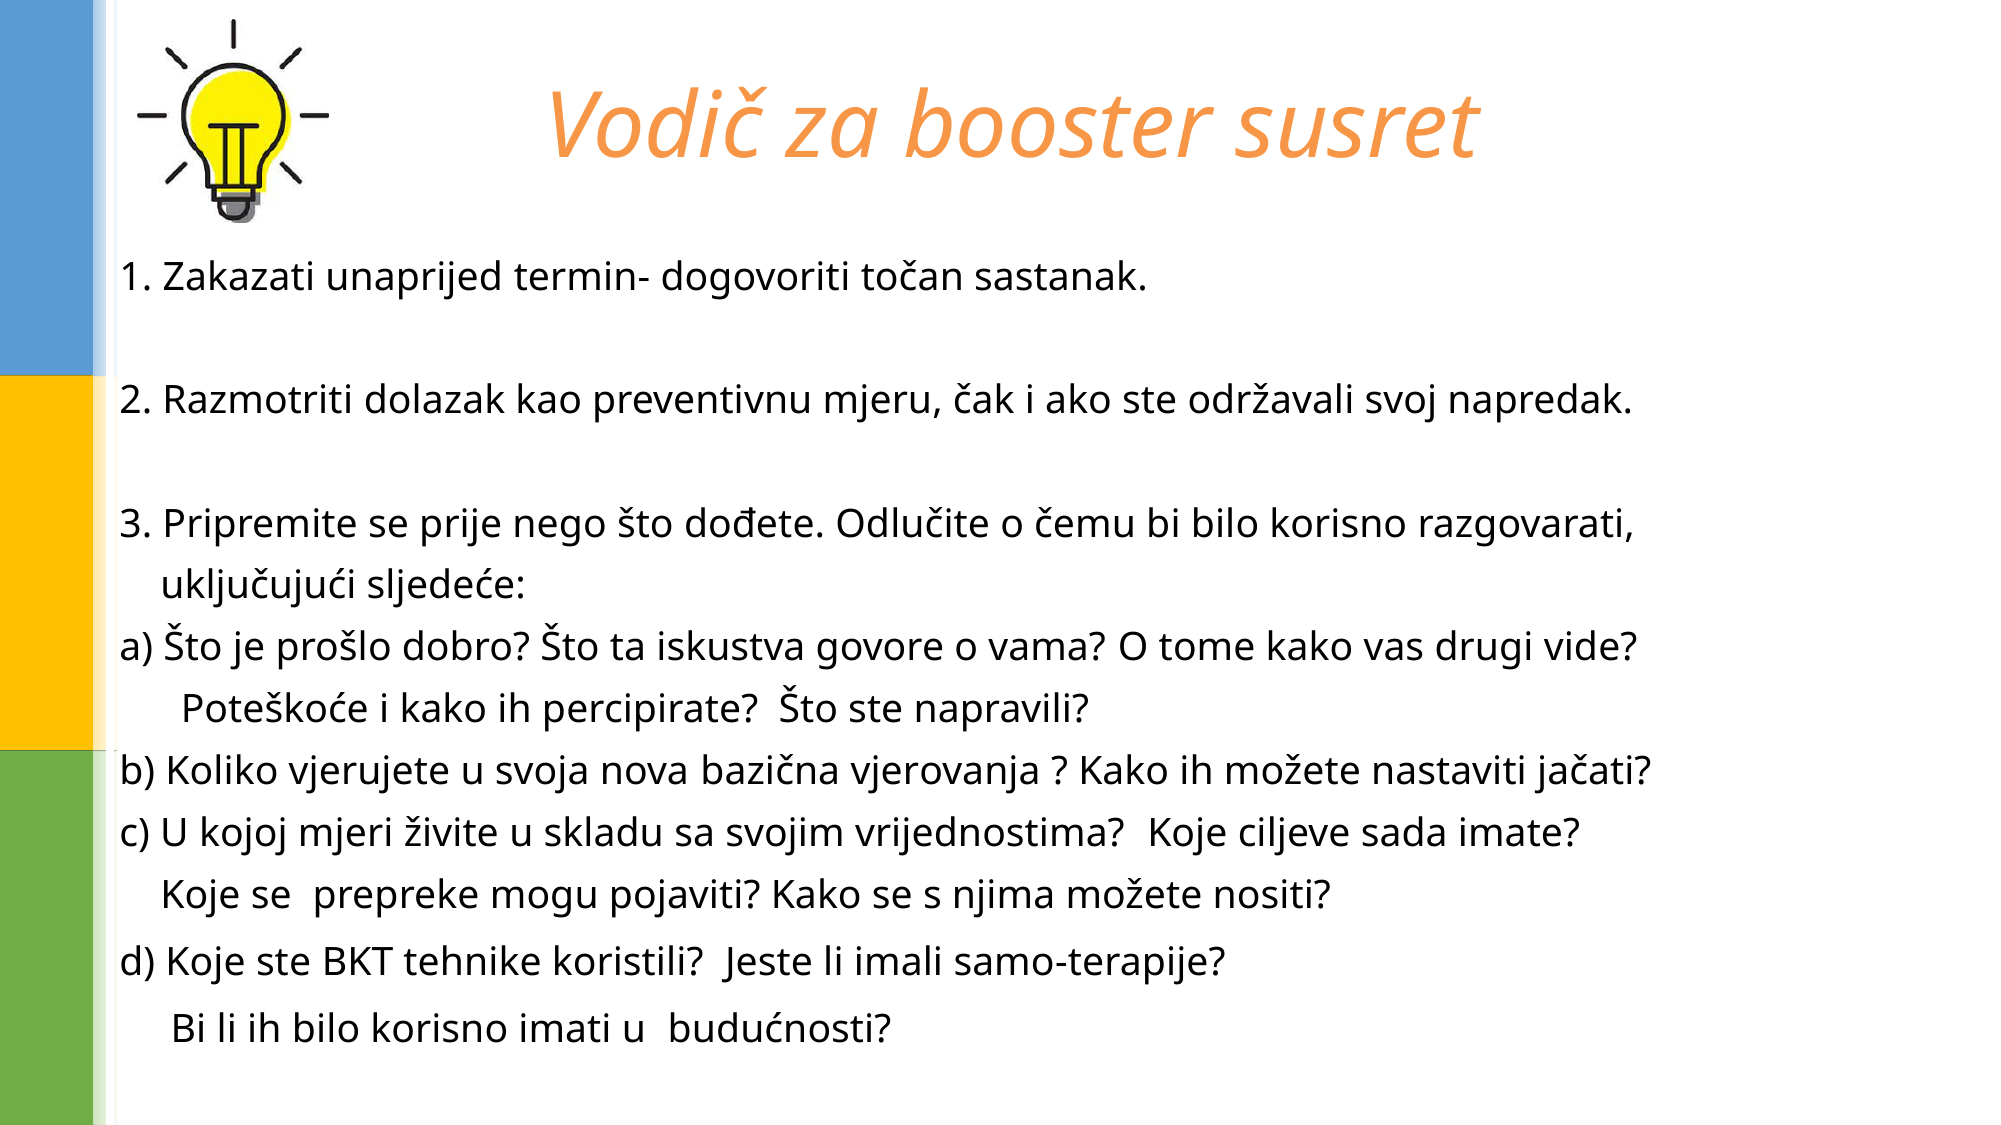

Vodič za booster susret
# 1. Zakazati unaprijed termin- dogovoriti točan sastanak.
2. Razmotriti dolazak kao preventivnu mjeru, čak i ako ste održavali svoj napredak.
3. Pripremite se prije nego što dođete. Odlučite o čemu bi bilo korisno razgovarati,
 uključujući sljedeće:
a) Što je prošlo dobro? Što ta iskustva govore o vama? O tome kako vas drugi vide?
 Poteškoće i kako ih percipirate? Što ste napravili?
b) Koliko vjerujete u svoja nova bazična vjerovanja ? Kako ih možete nastaviti jačati?
c) U kojoj mjeri živite u skladu sa svojim vrijednostima? Koje ciljeve sada imate?
 Koje se prepreke mogu pojaviti? Kako se s njima možete nositi?
d) Koje ste BKT tehnike koristili? Jeste li imali samo-terapije?
 Bi li ih bilo korisno imati u budućnosti?